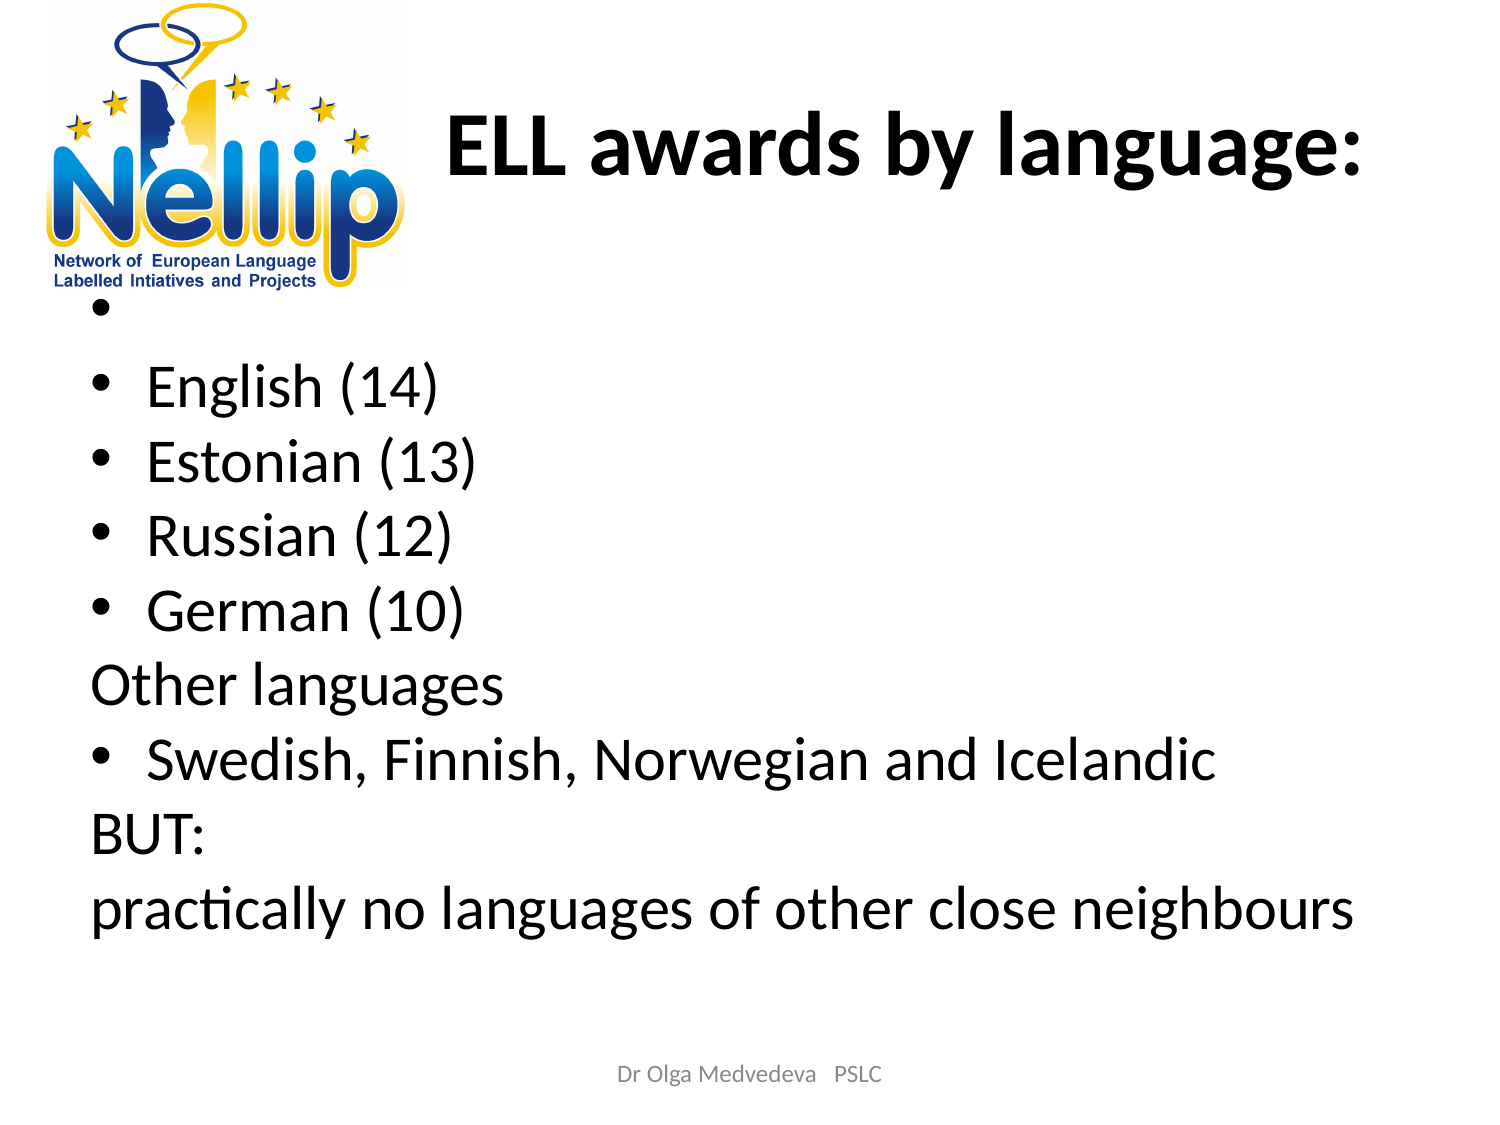

# ELL awards by language:
English (14)
Estonian (13)
Russian (12)
German (10)
Other languages
Swedish, Finnish, Norwegian and Icelandic
BUT:
practically no languages of other close neighbours
Dr Olga Medvedeva PSLC